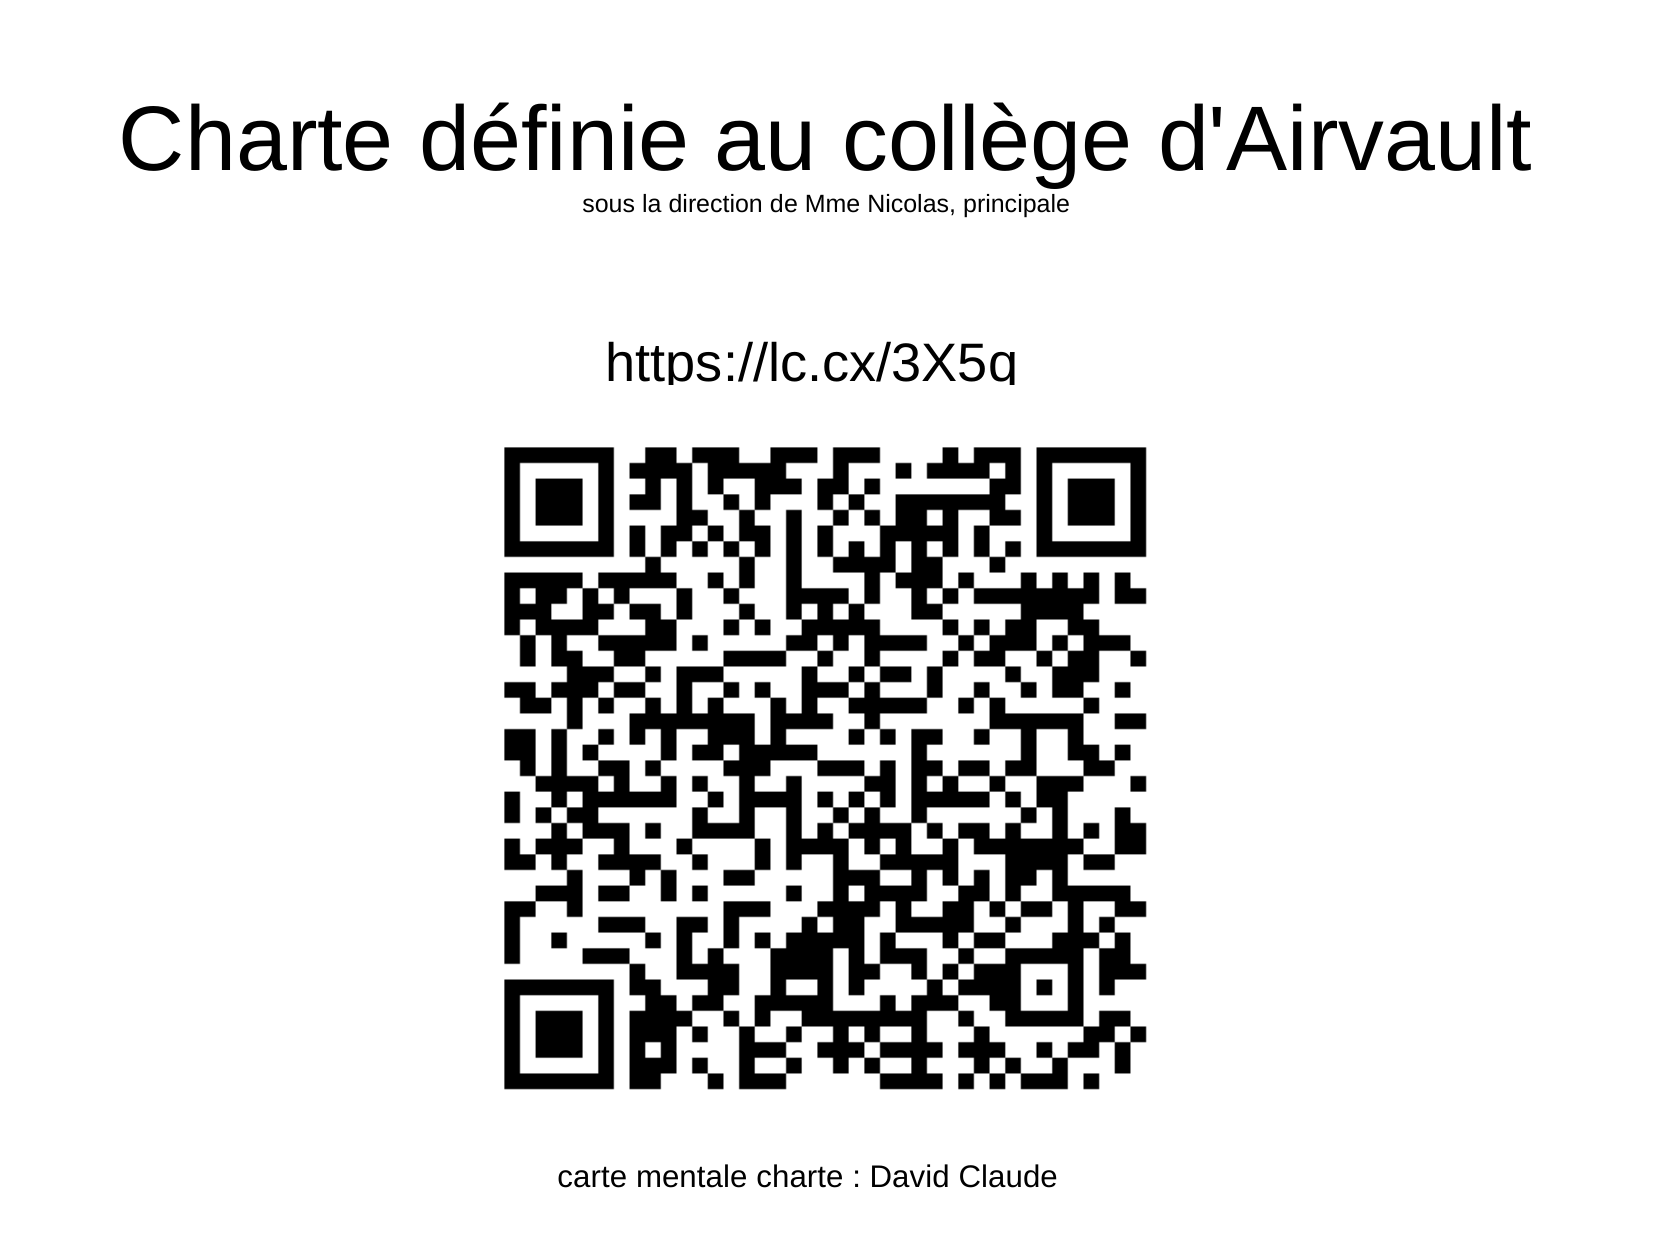

# Charte définie au collège d'Airvault sous la direction de Mme Nicolas, principale
https://lc.cx/3X5q
carte mentale charte : David Claude